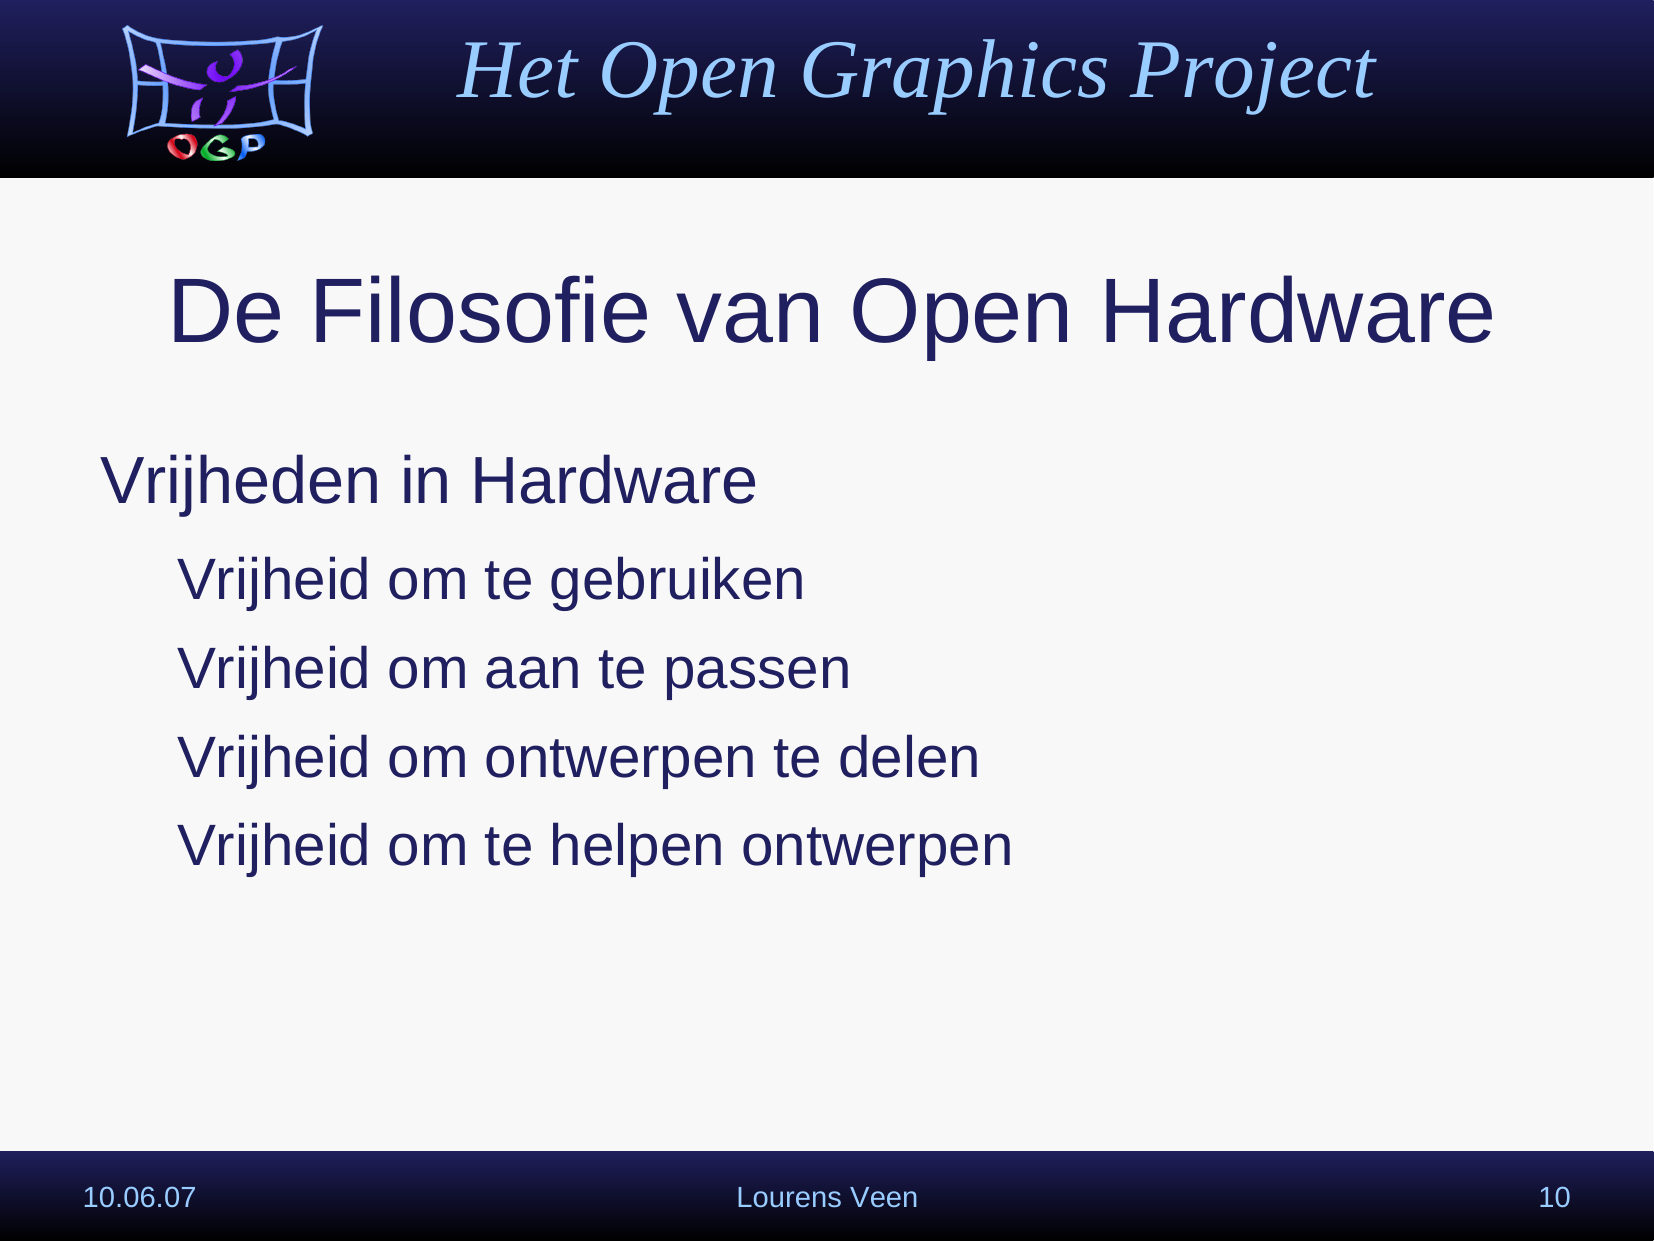

# De Filosofie van Open Hardware
Vrijheden in Hardware
Vrijheid om te gebruiken
Vrijheid om aan te passen
Vrijheid om ontwerpen te delen
Vrijheid om te helpen ontwerpen
10.06.07
Lourens Veen
10